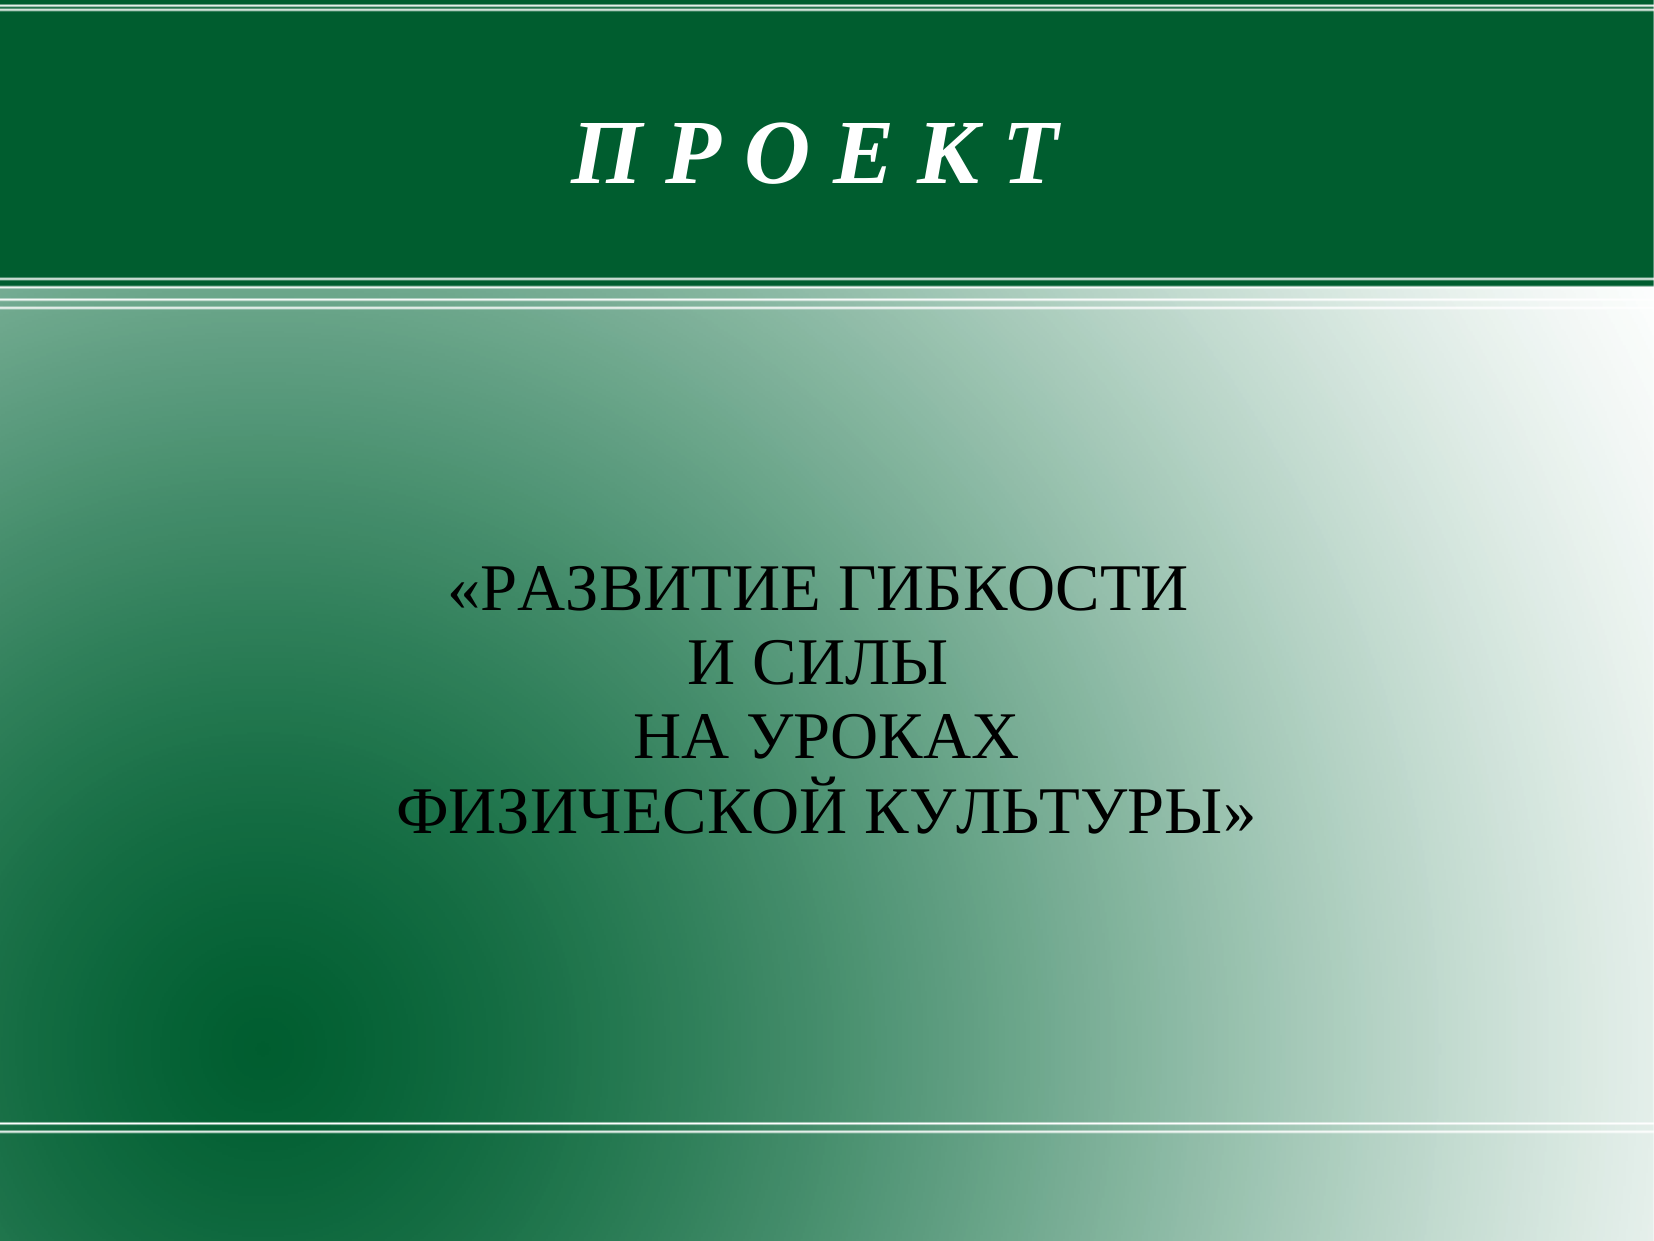

# П Р О Е К Т
«РАЗВИТИЕ ГИБКОСТИ
И СИЛЫ
НА УРОКАХ
ФИЗИЧЕСКОЙ КУЛЬТУРЫ»